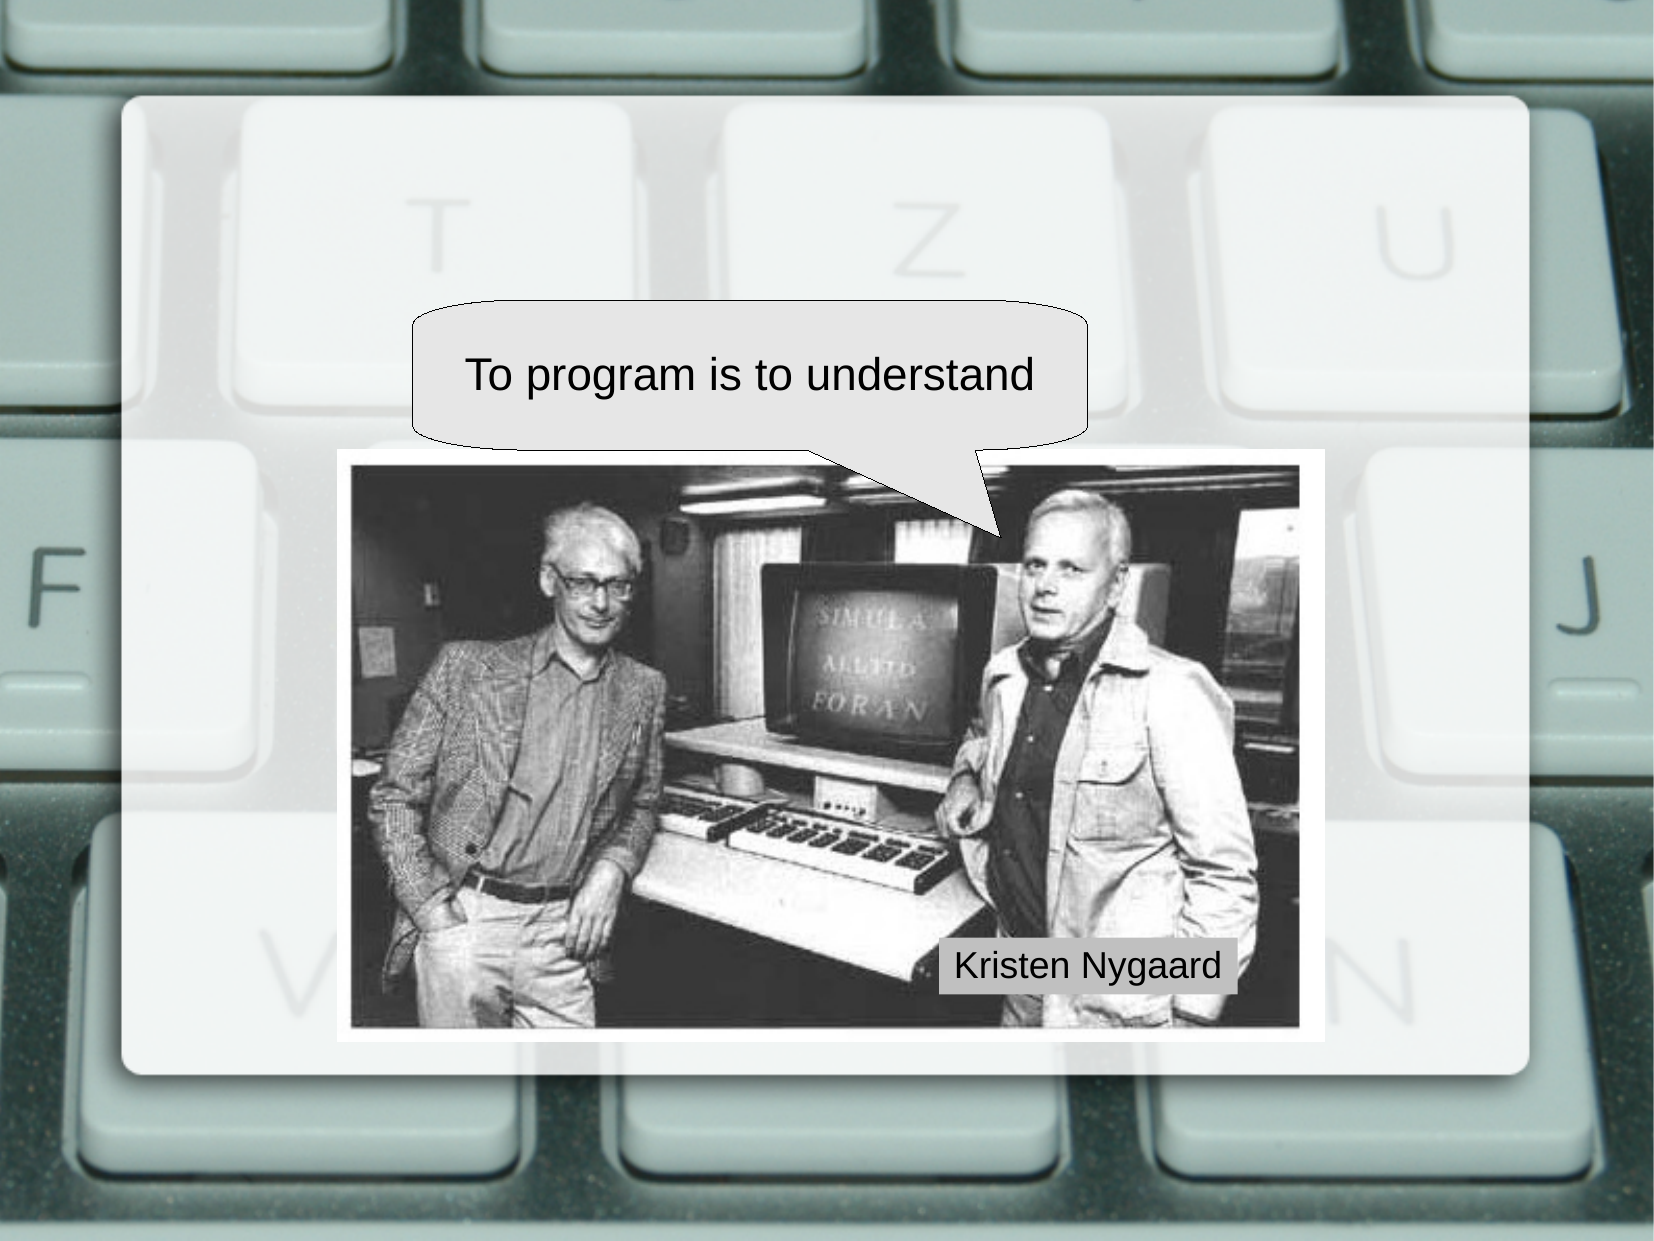

To program is to understand
Kristen Nygaard